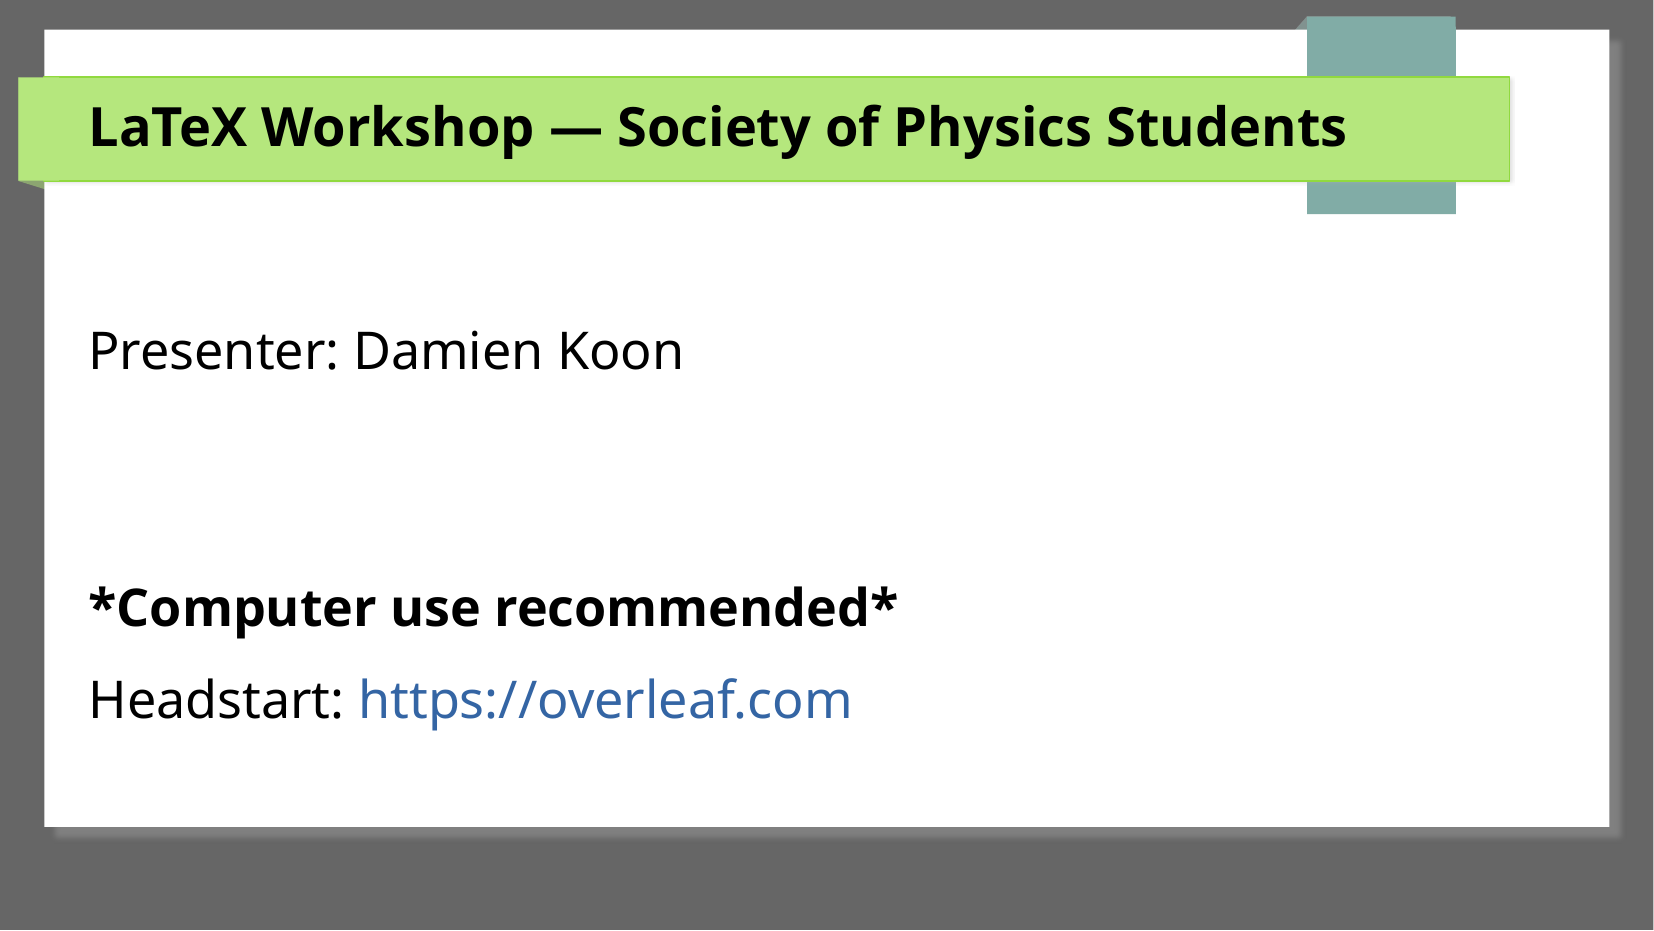

# LaTeX Workshop — Society of Physics Students
Presenter: Damien Koon
*Computer use recommended*
Headstart: https://overleaf.com